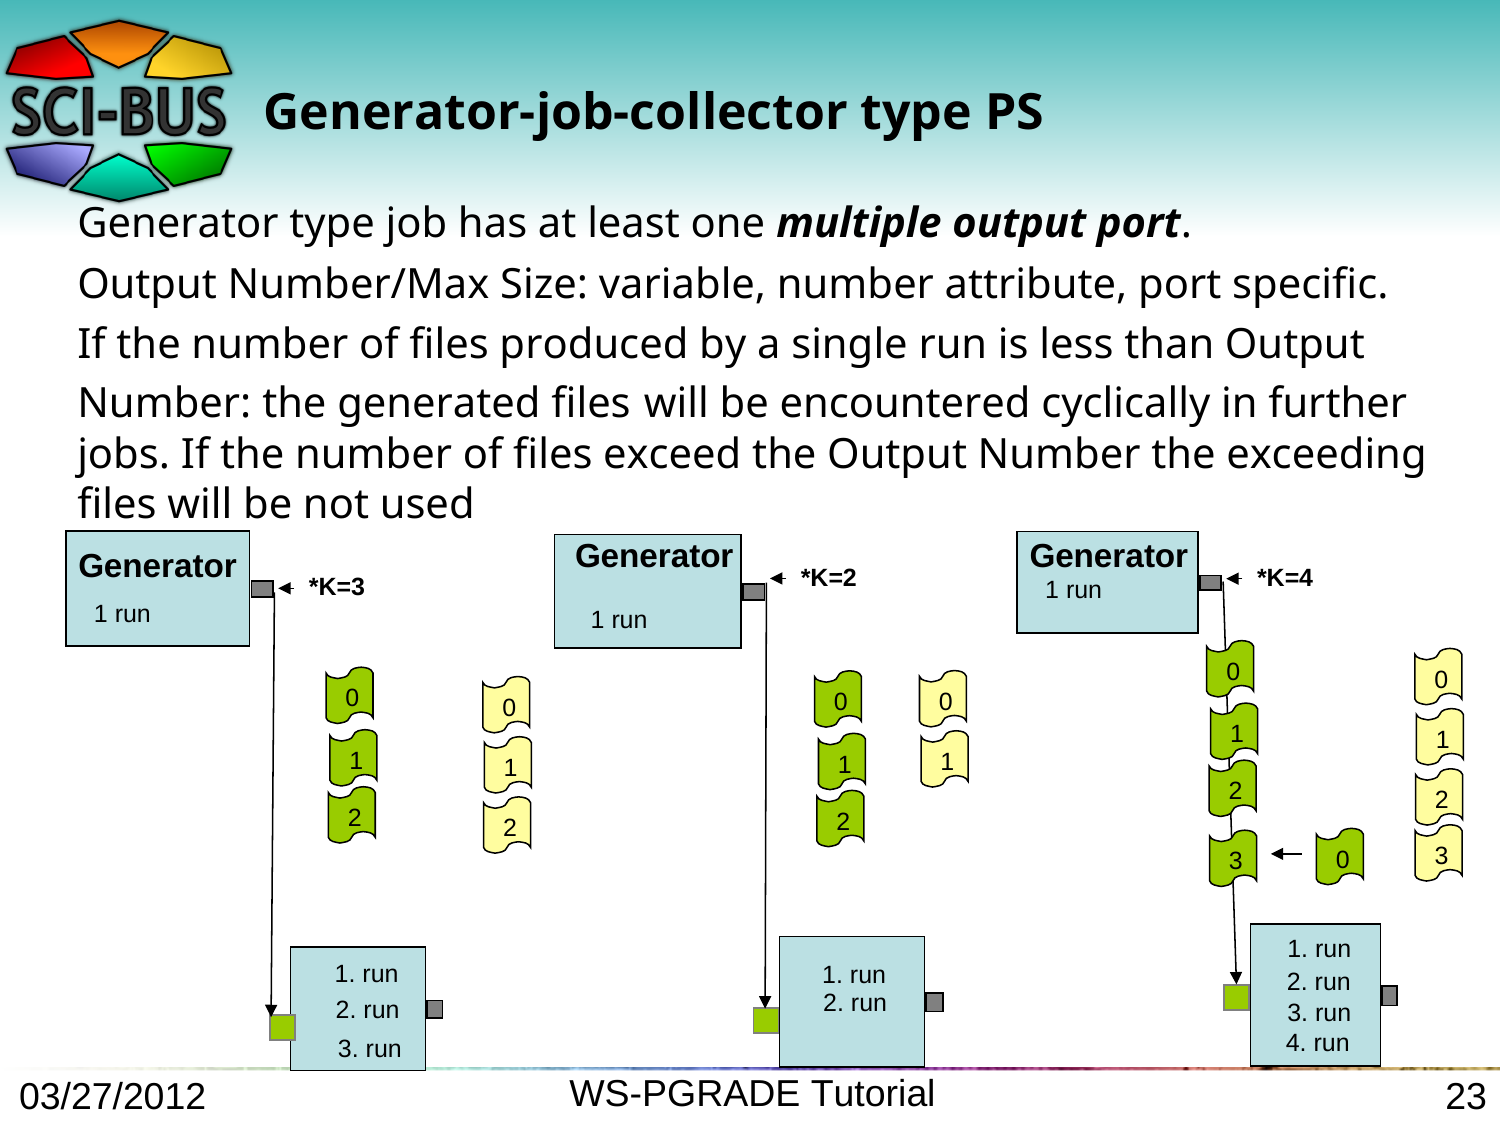

# Generator-job-collector type PS
Generator type job has at least one multiple output port.
Output Number/Max Size: variable, number attribute, port specific.
If the number of files produced by a single run is less than Output Number: the generated files will be encountered cyclically in further jobs. If the number of files exceed the Output Number the exceeding files will be not used
Generator
Generator
Generator
*K=2
*K=4
*K=3
1 run
1 run
1 run
0
0
0
0
0
0
1
1
1
1
1
1
2
2
2
2
2
3
0
3
1. run
1. run
1. run
2. run
2. run
2. run
3. run
4. run
3. run
Footer
5/29/2006
23